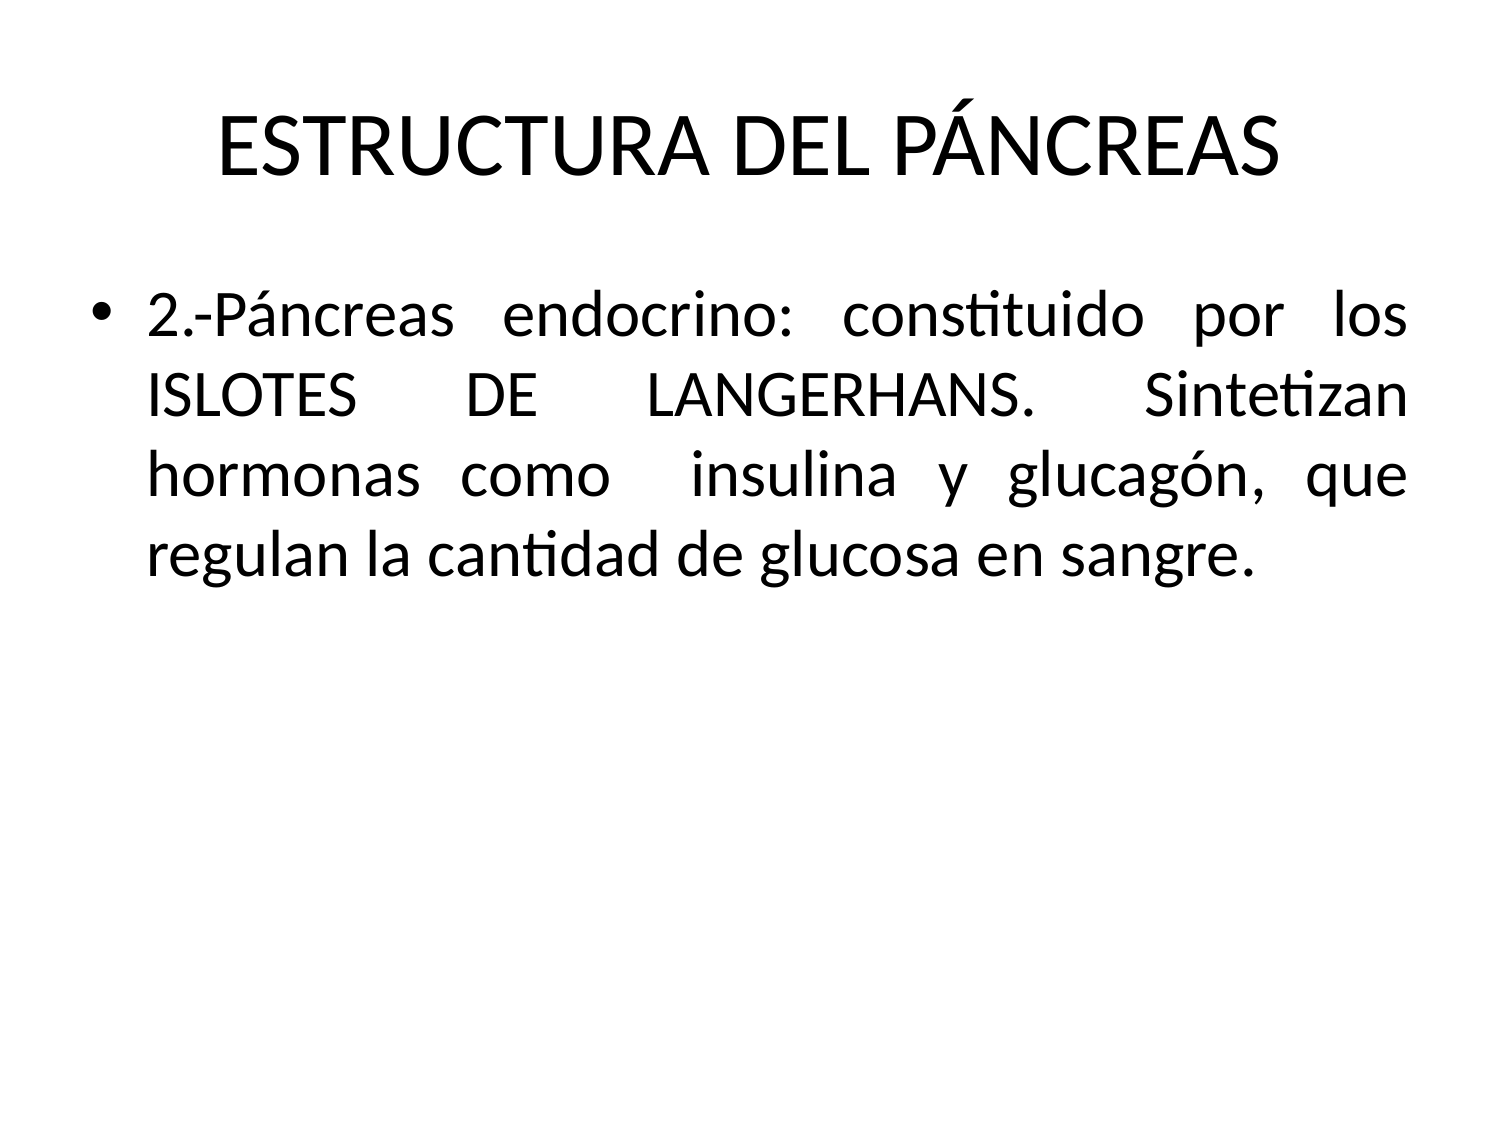

# ESTRUCTURA DEL PÁNCREAS
2.-Páncreas endocrino: constituido por los ISLOTES DE LANGERHANS. Sintetizan hormonas como insulina y glucagón, que regulan la cantidad de glucosa en sangre.